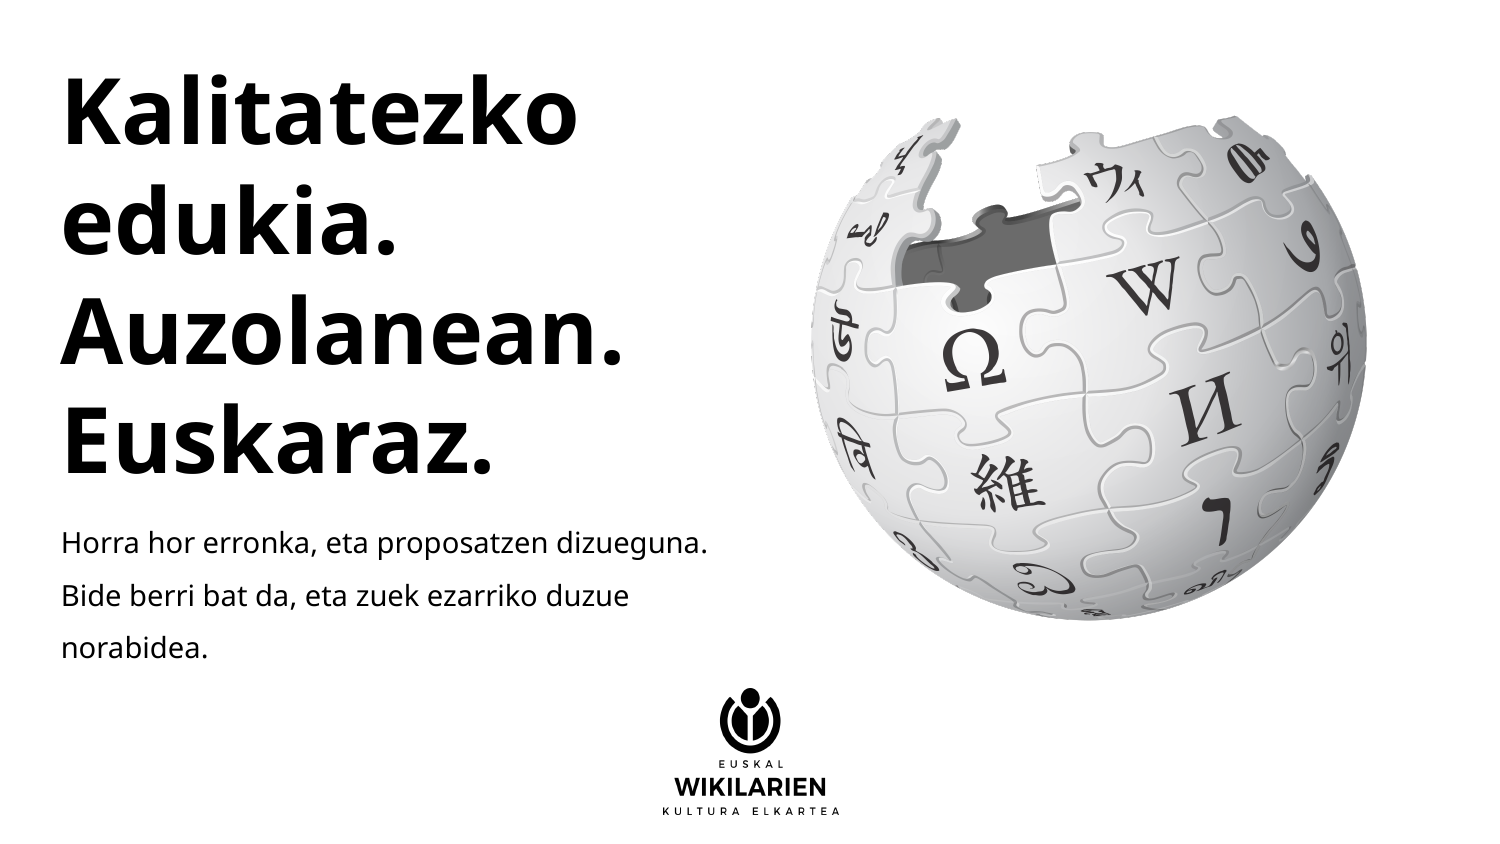

# Kalitatezko edukia. Auzolanean. Euskaraz.
Horra hor erronka, eta proposatzen dizueguna. Bide berri bat da, eta zuek ezarriko duzue norabidea.